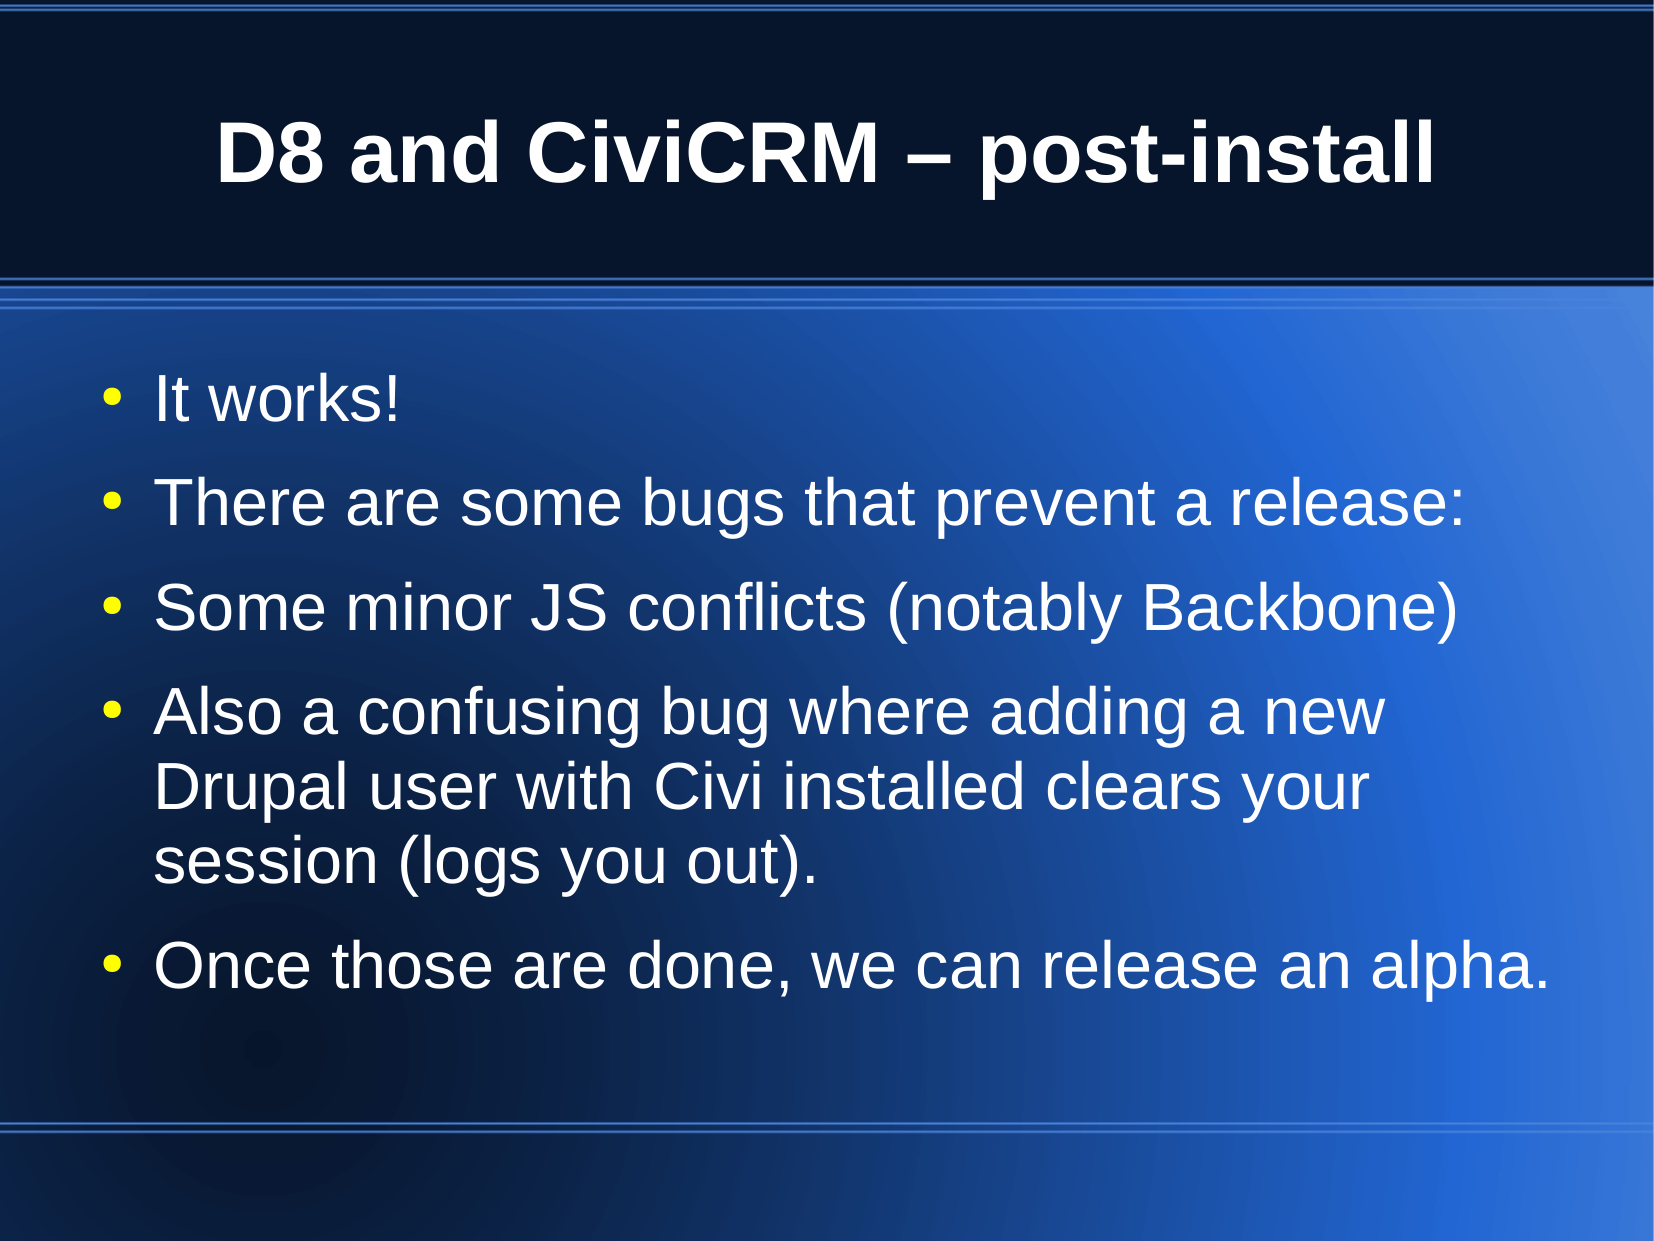

# D8 and CiviCRM – post-install
It works!
There are some bugs that prevent a release:
Some minor JS conflicts (notably Backbone)
Also a confusing bug where adding a new Drupal user with Civi installed clears your session (logs you out).
Once those are done, we can release an alpha.